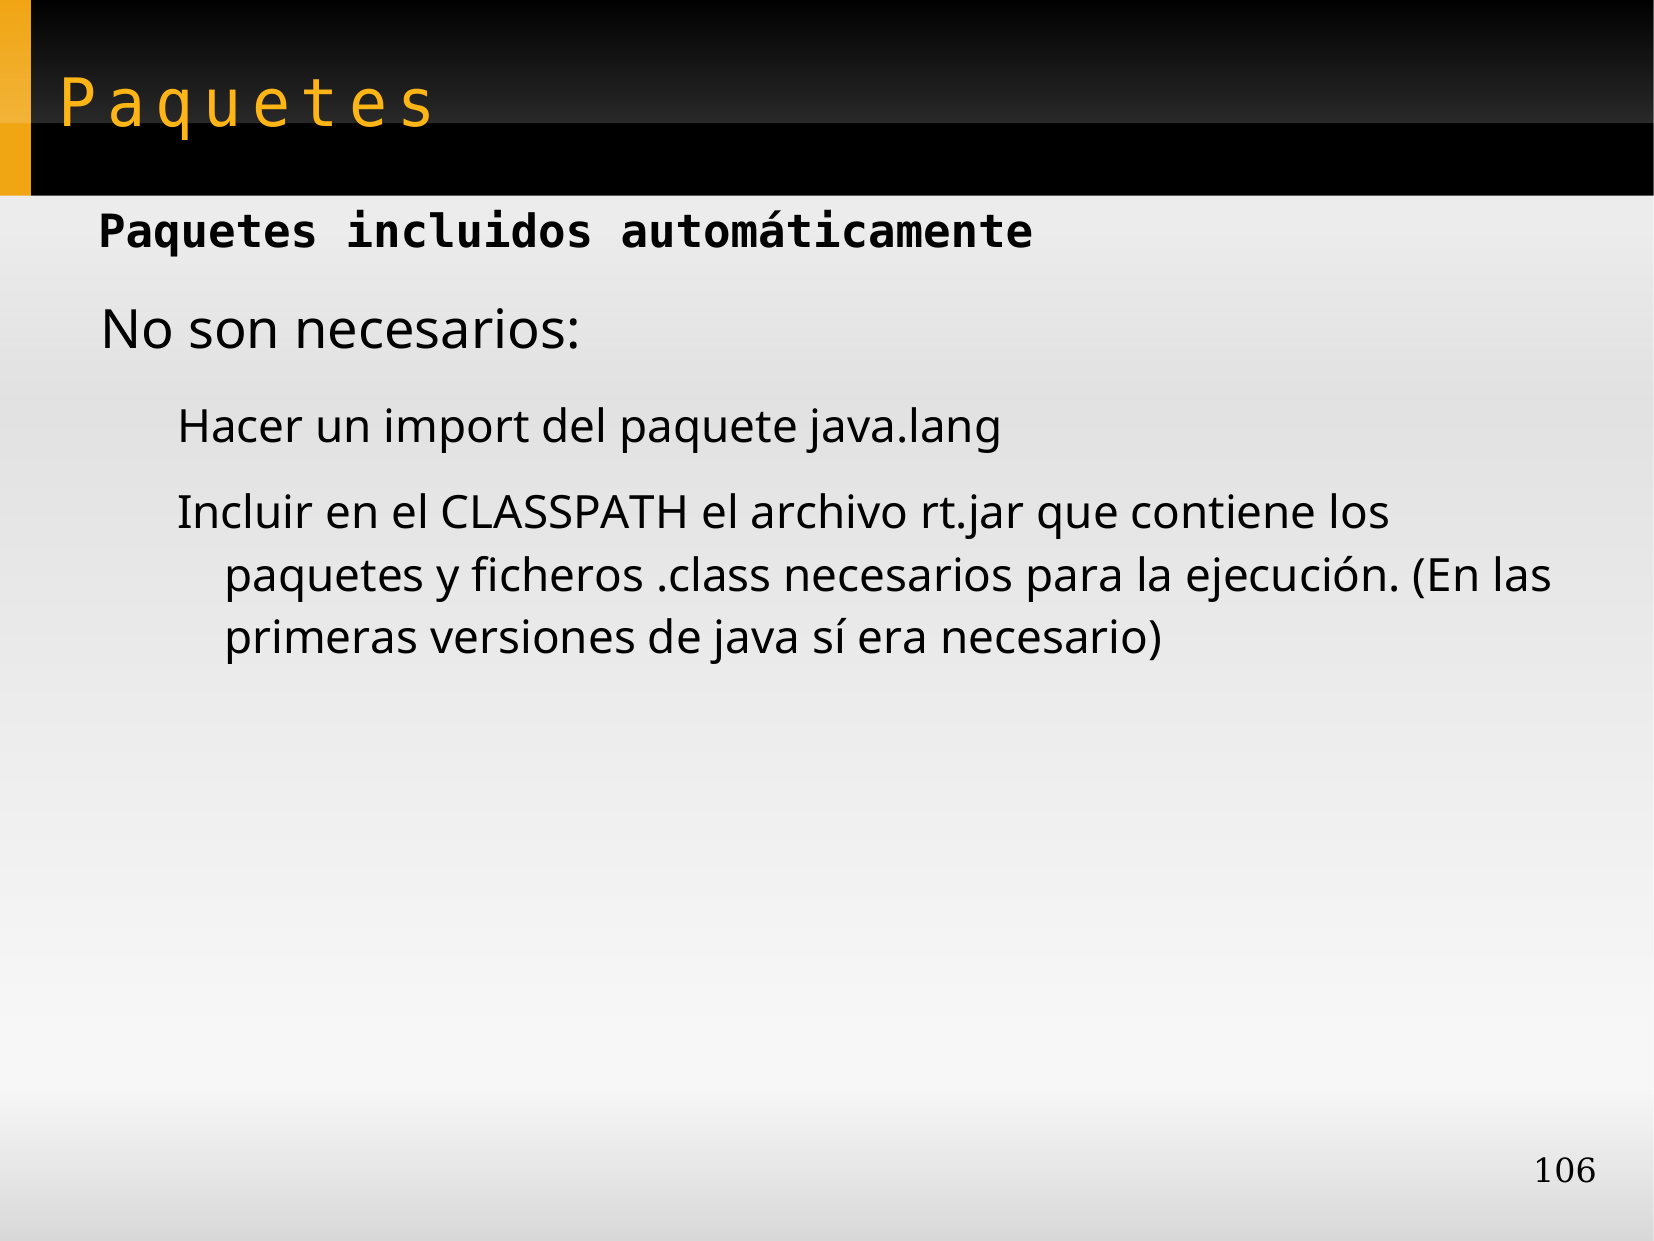

# Paquetes
Paquetes incluidos automáticamente
No son necesarios:
Hacer un import del paquete java.lang
Incluir en el CLASSPATH el archivo rt.jar que contiene los paquetes y ficheros .class necesarios para la ejecución. (En las primeras versiones de java sí era necesario)
106